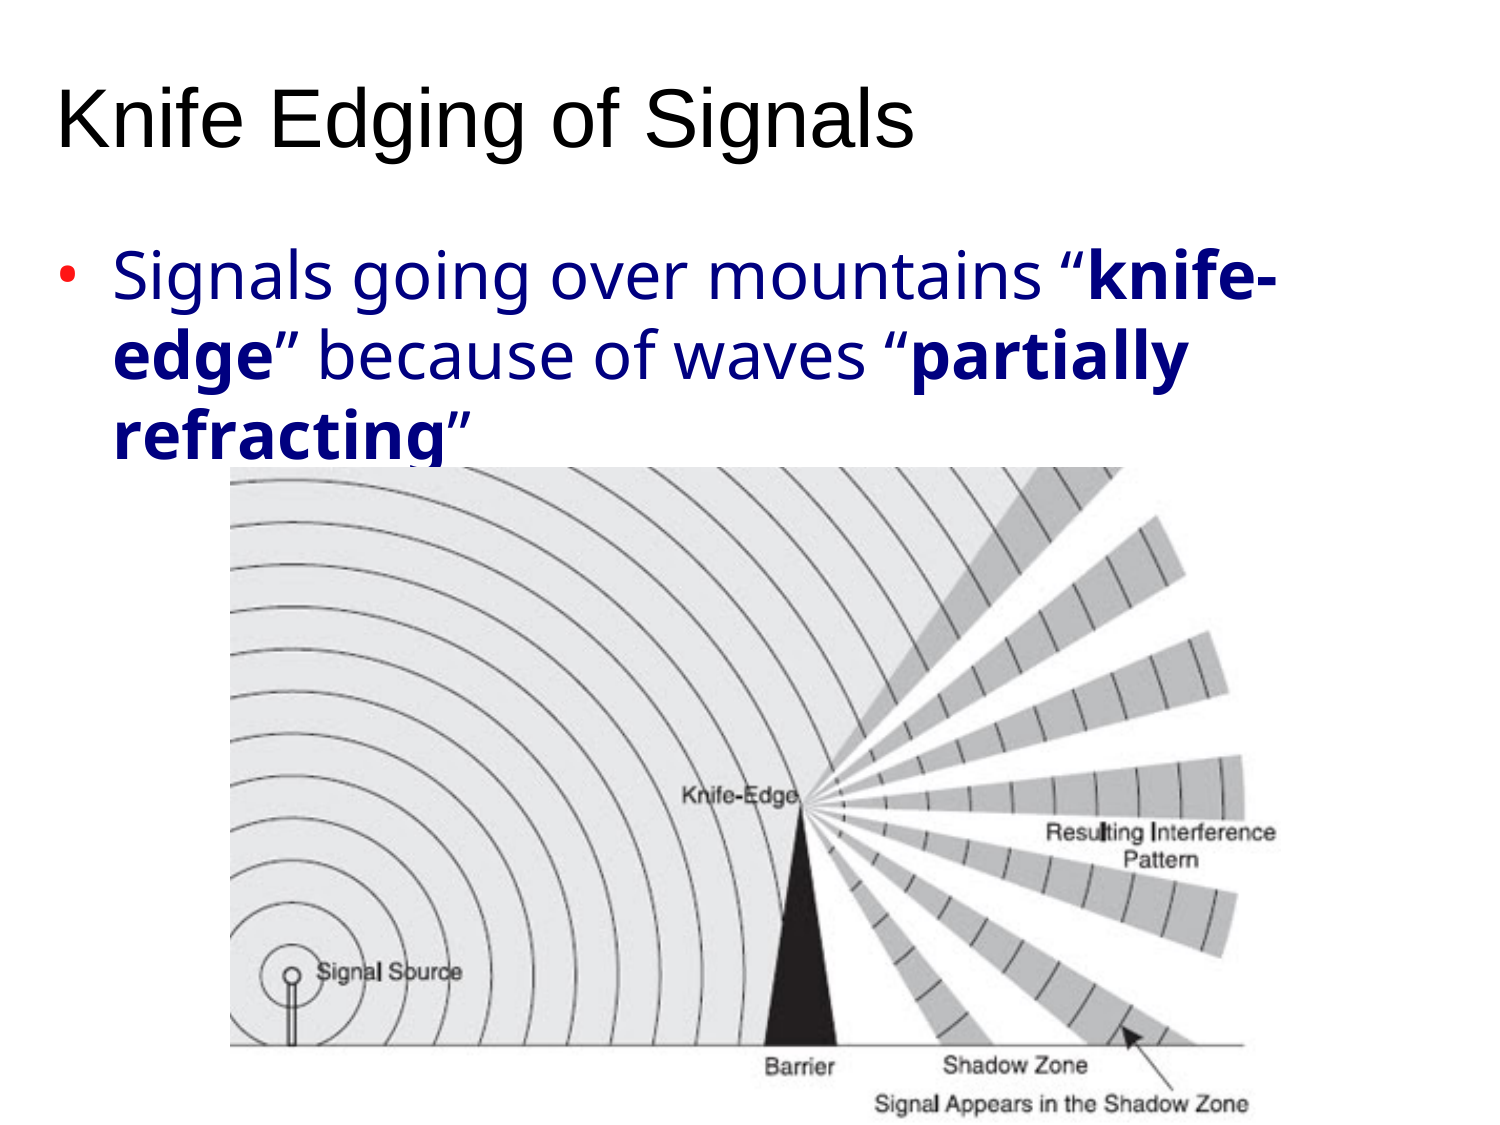

# Knife Edging of Signals
Signals going over mountains “knife-edge” because of waves “partially refracting”